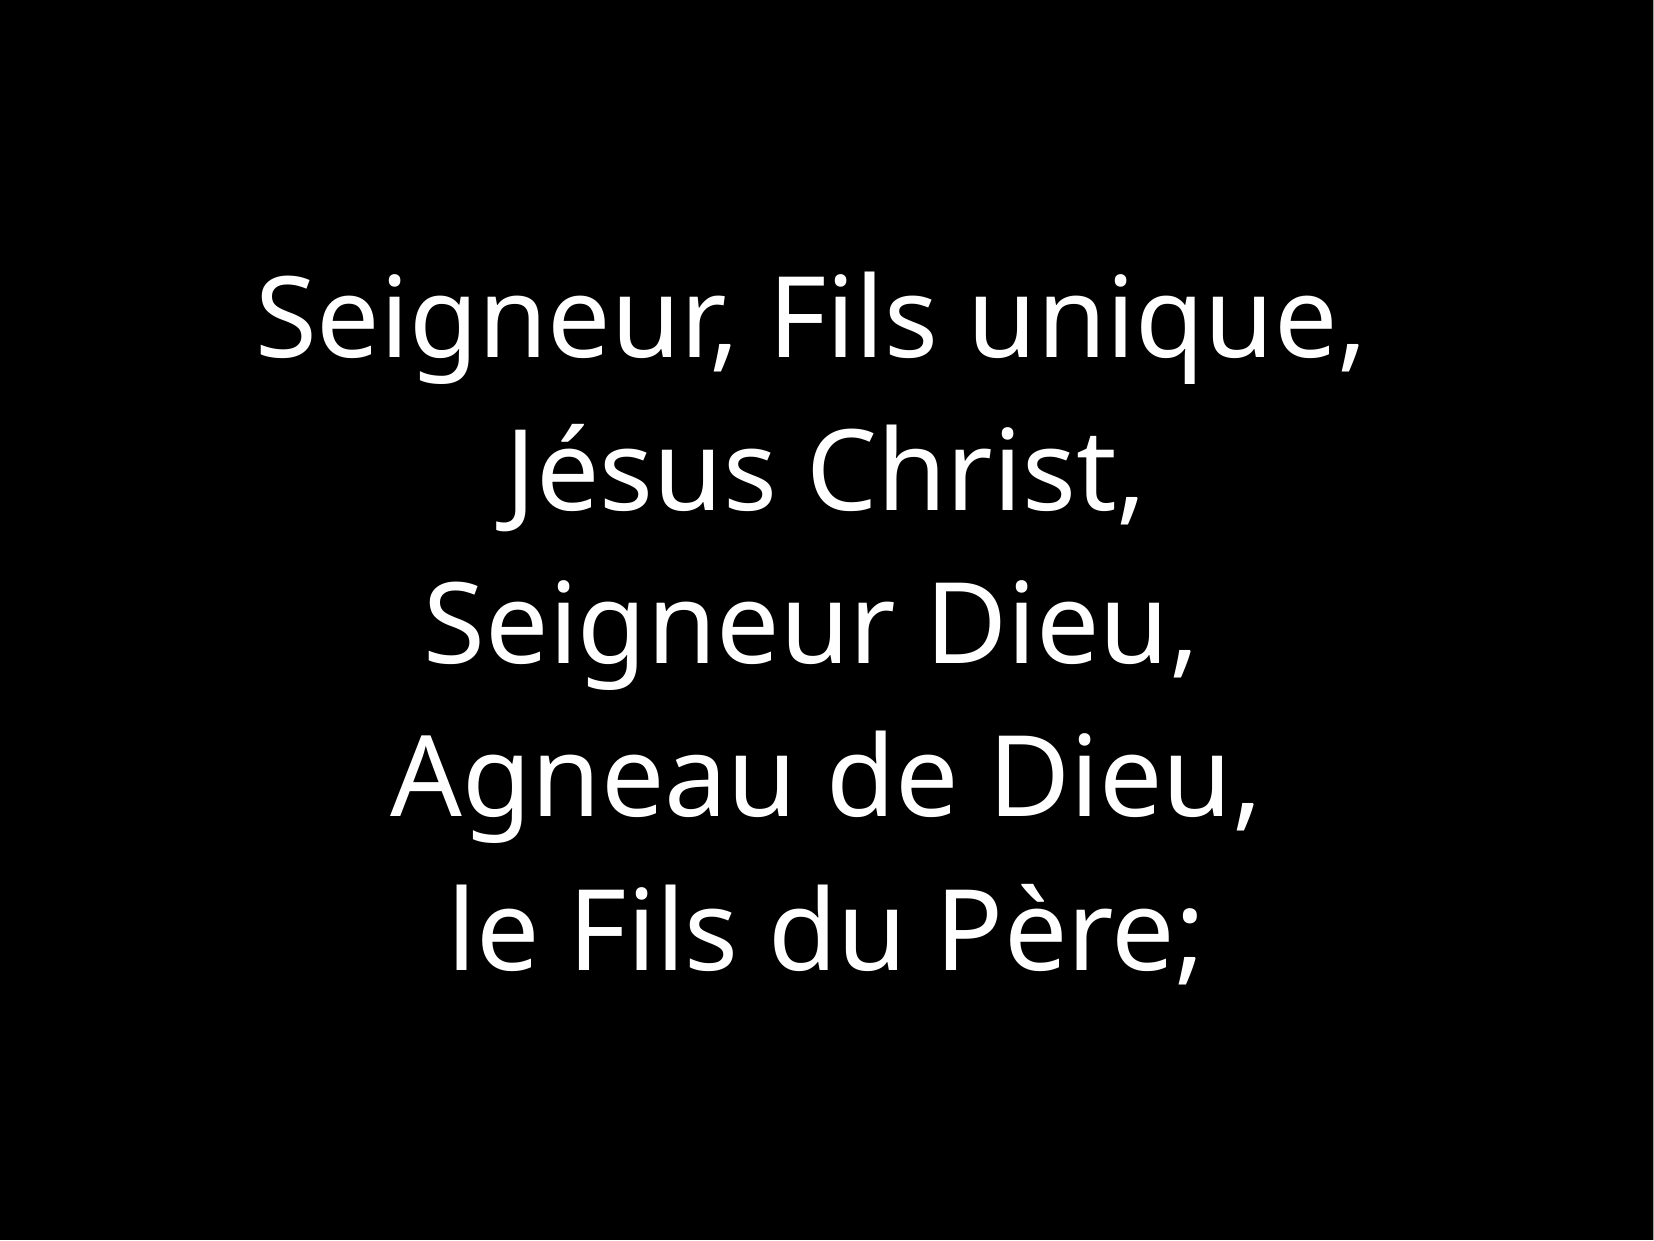

# Seigneur, Fils unique,
Jésus Christ,
Seigneur Dieu,
Agneau de Dieu,
le Fils du Père;